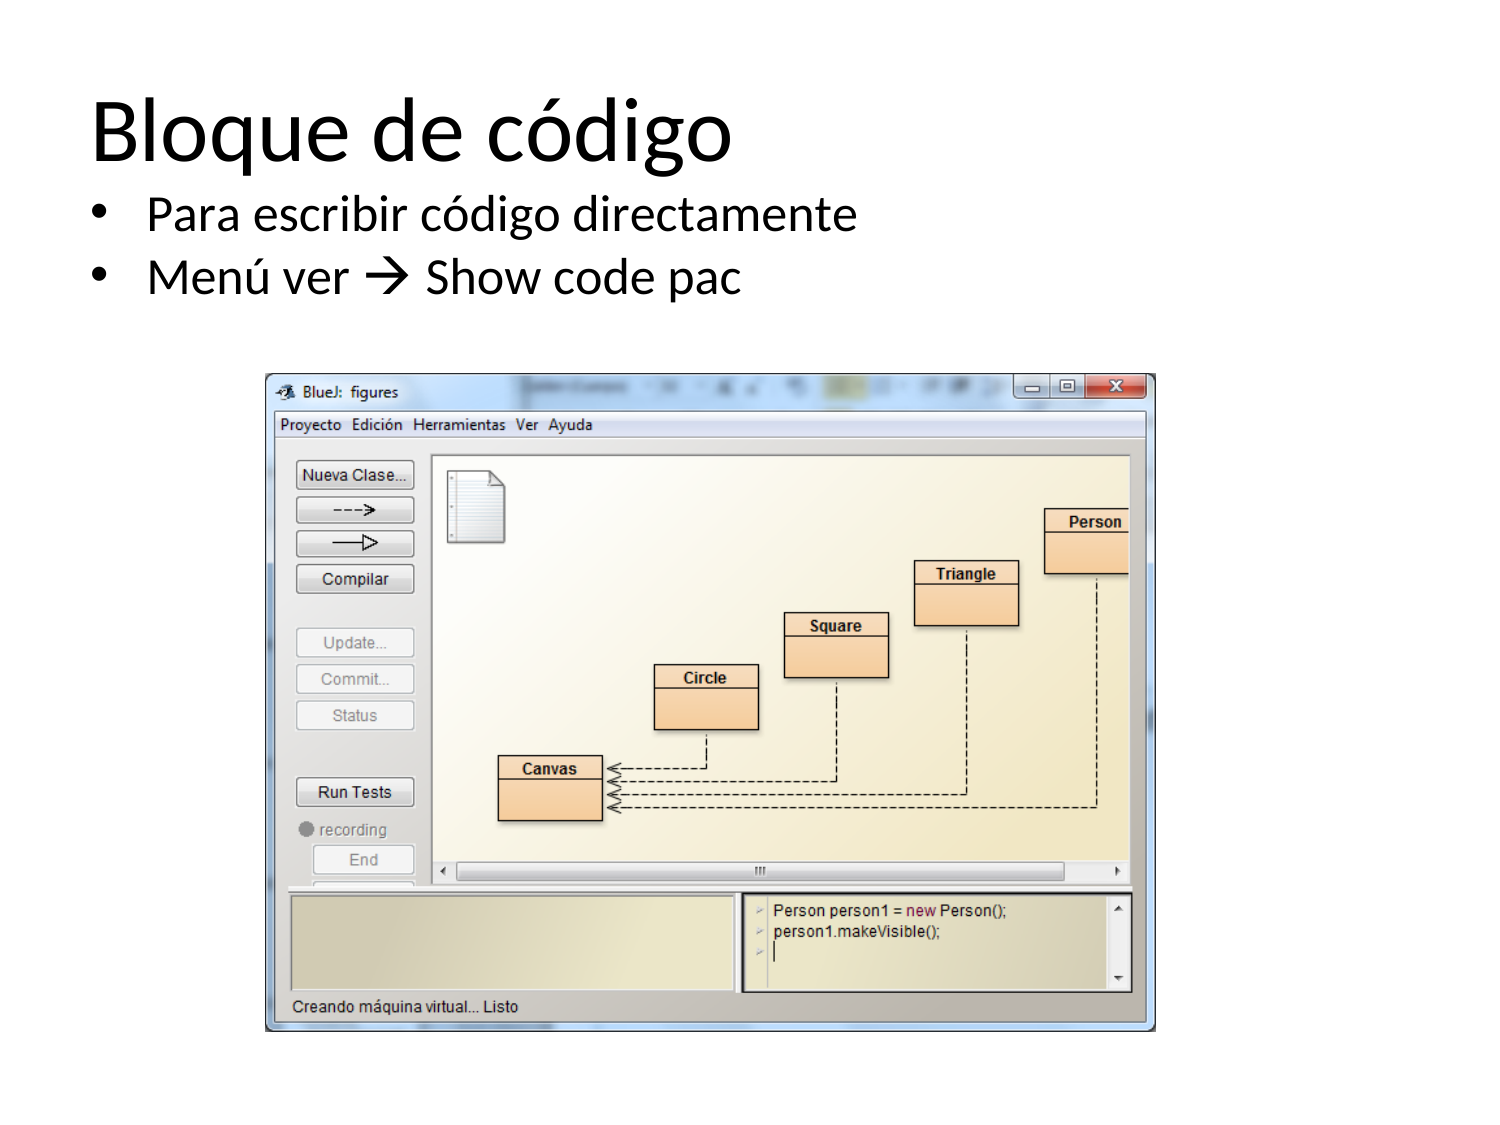

# Bloque de código
Para escribir código directamente
Menú ver  Show code pac